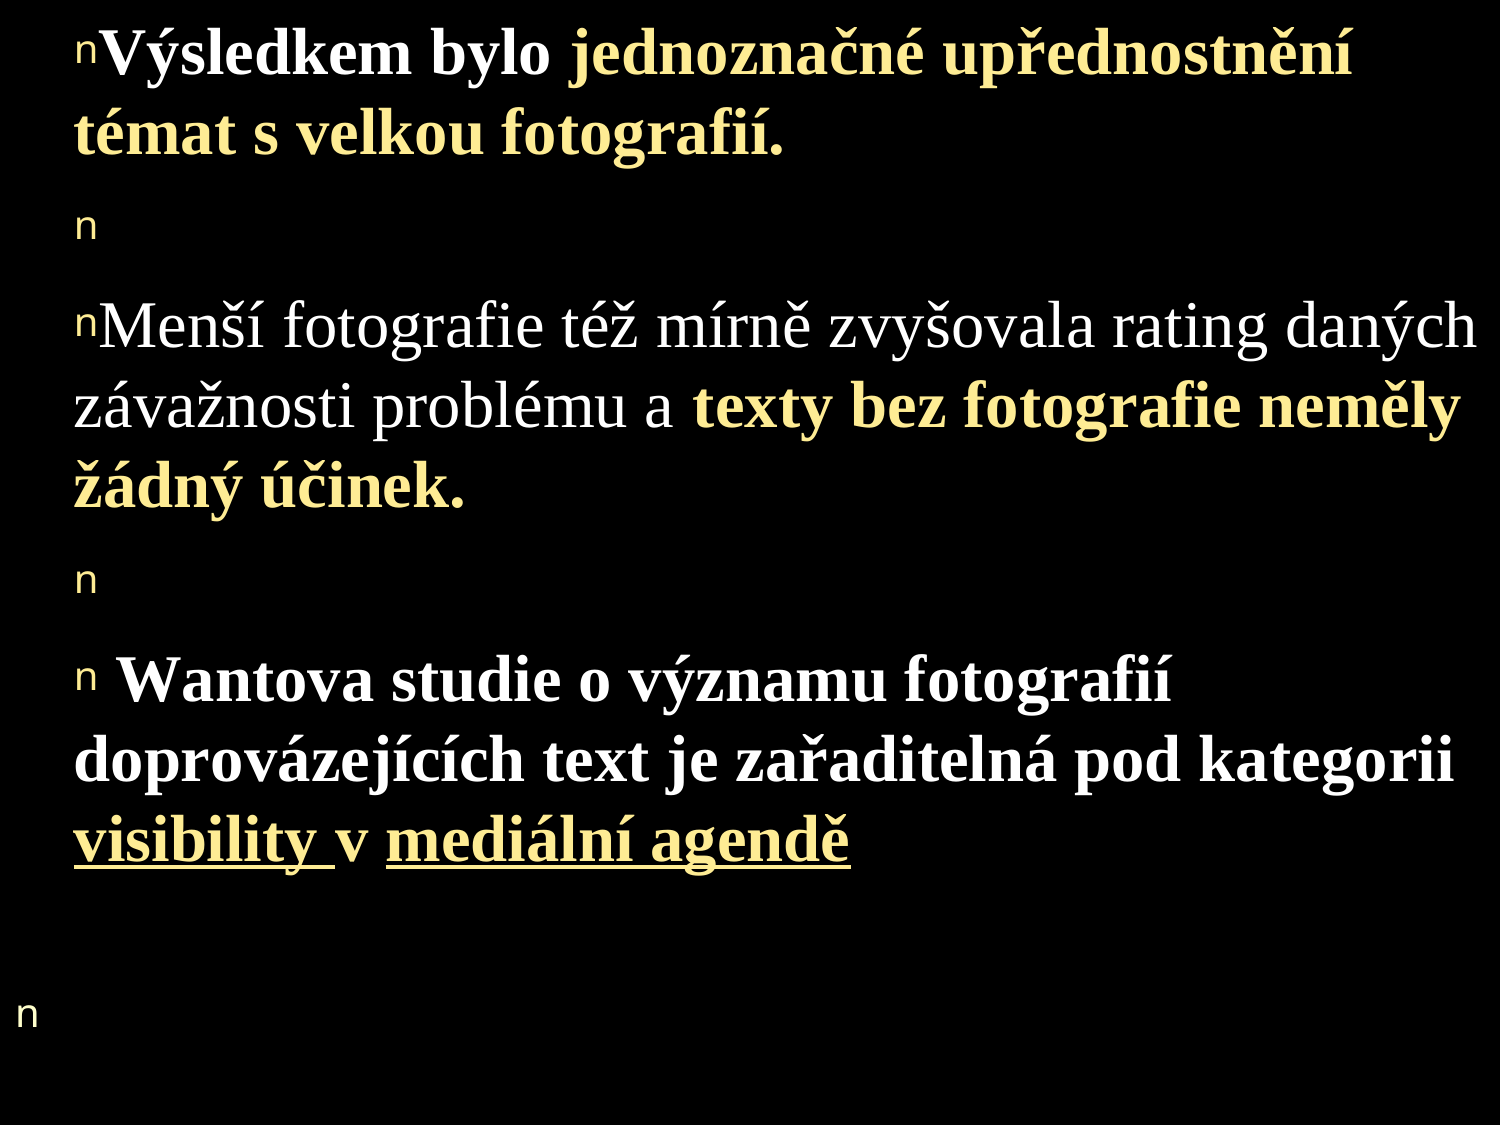

# Výsledkem bylo jednoznačné upřednostnění témat s velkou fotografií.
Menší fotografie též mírně zvyšovala rating daných závažnosti problému a texty bez fotografie neměly žádný účinek.
 Wantova studie o významu fotografií doprovázejících text je zařaditelná pod kategorii visibility v mediální agendě